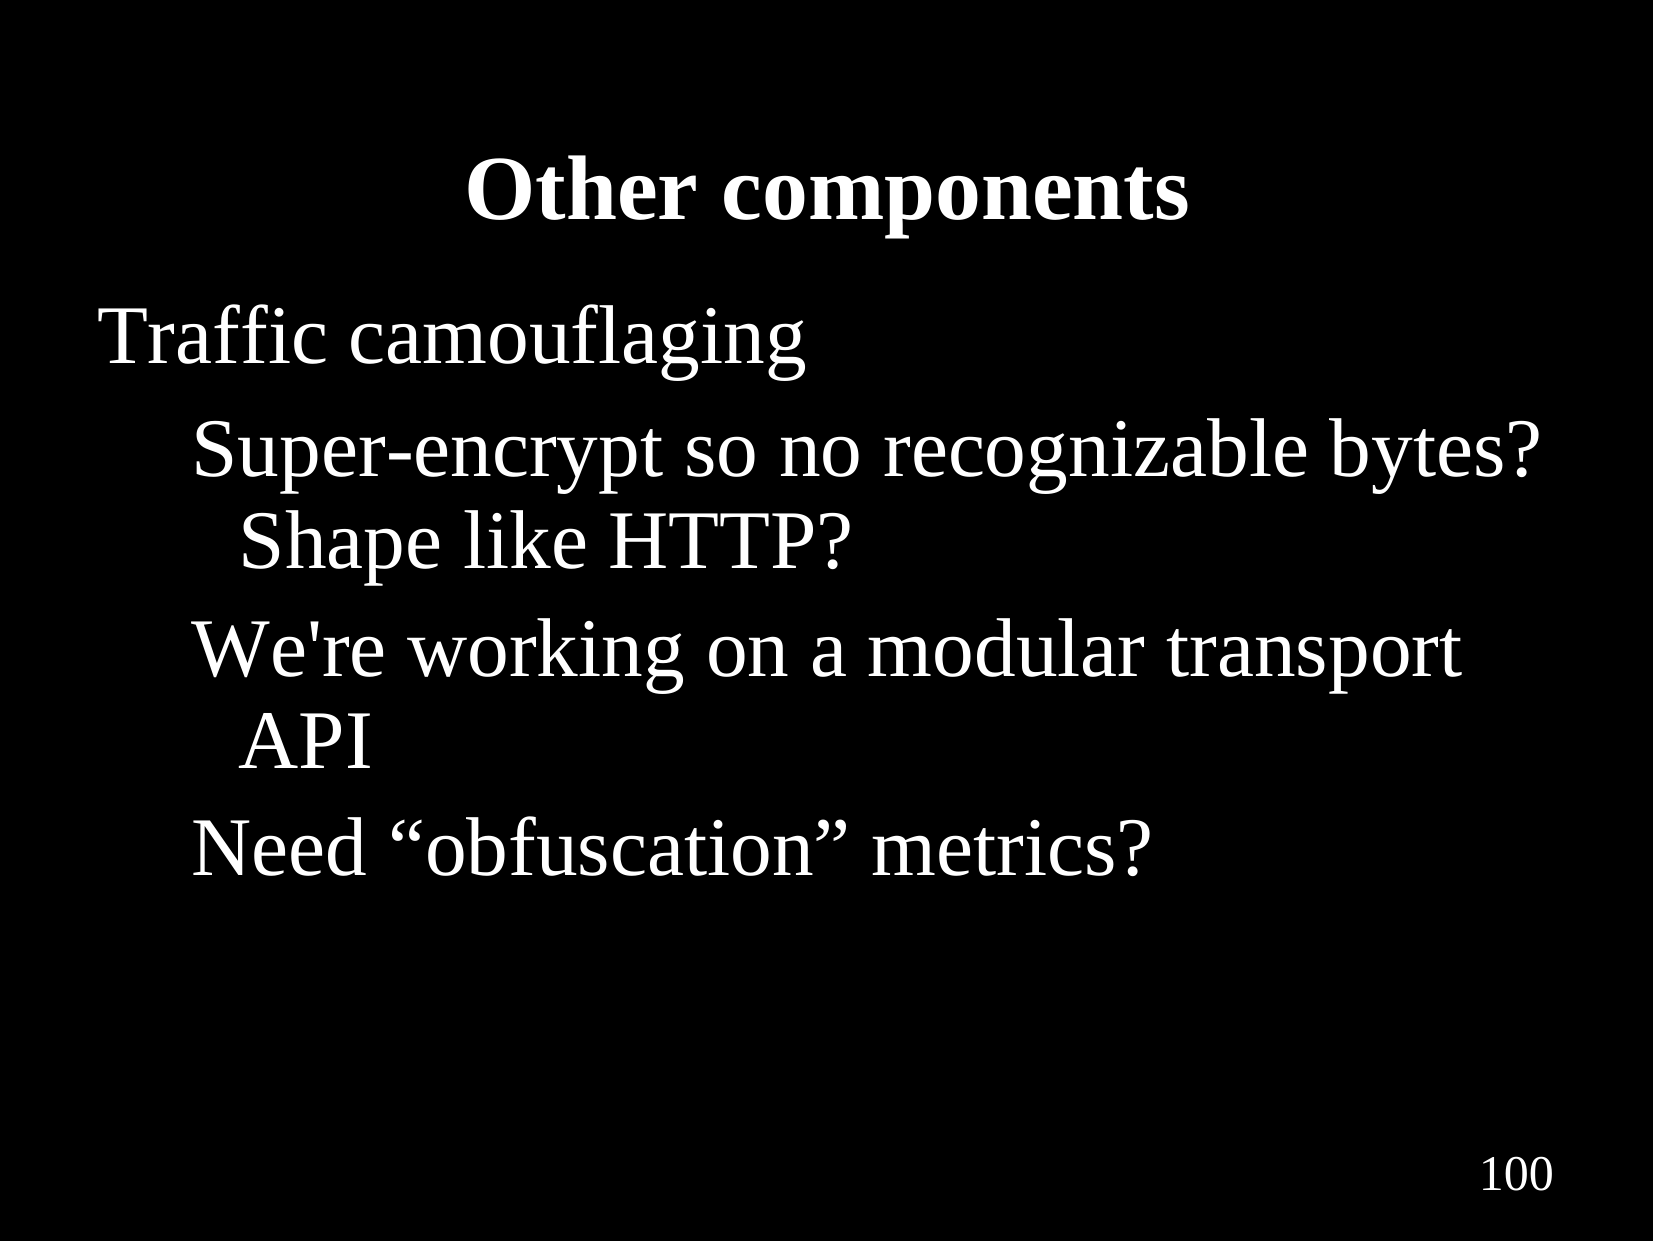

# Other components
Traffic camouflaging
Super-encrypt so no recognizable bytes? Shape like HTTP?
We're working on a modular transport API
Need “obfuscation” metrics?